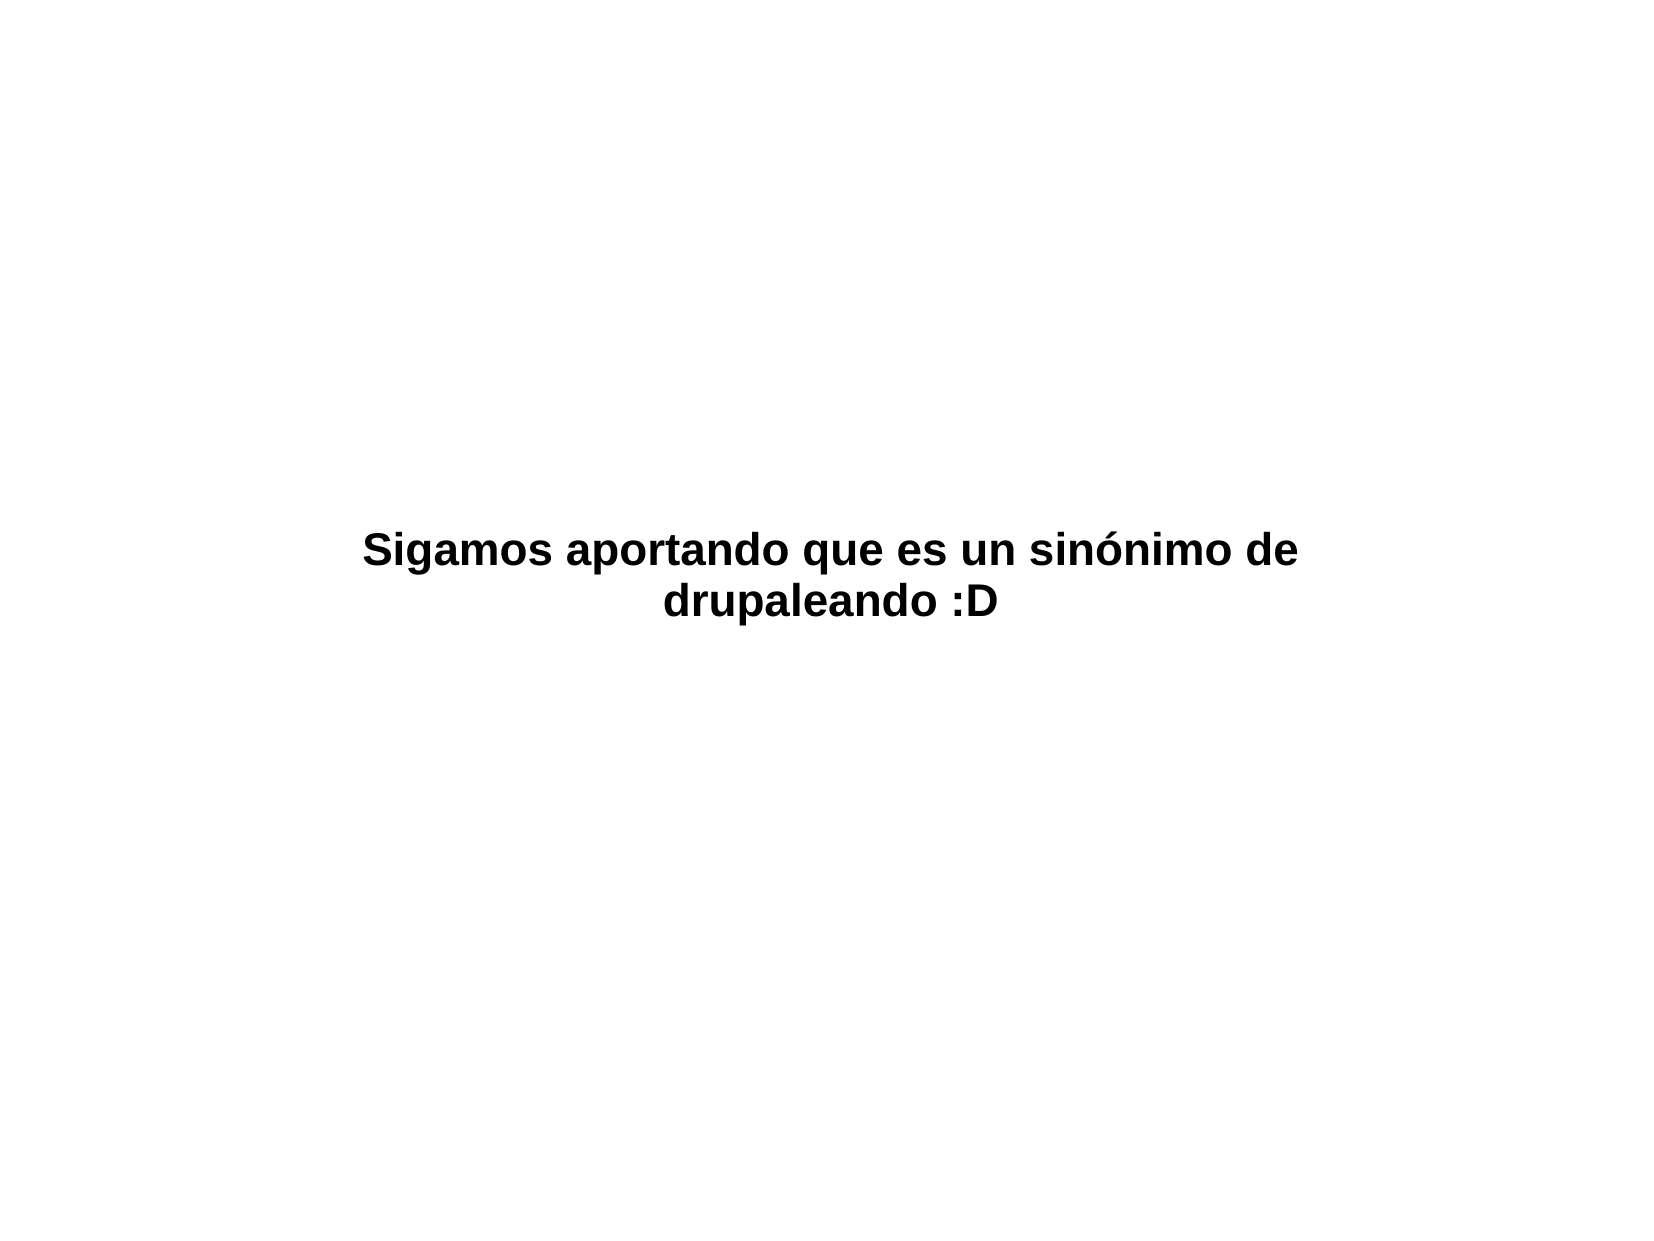

Sigamos aportando que es un sinónimo de drupaleando :D